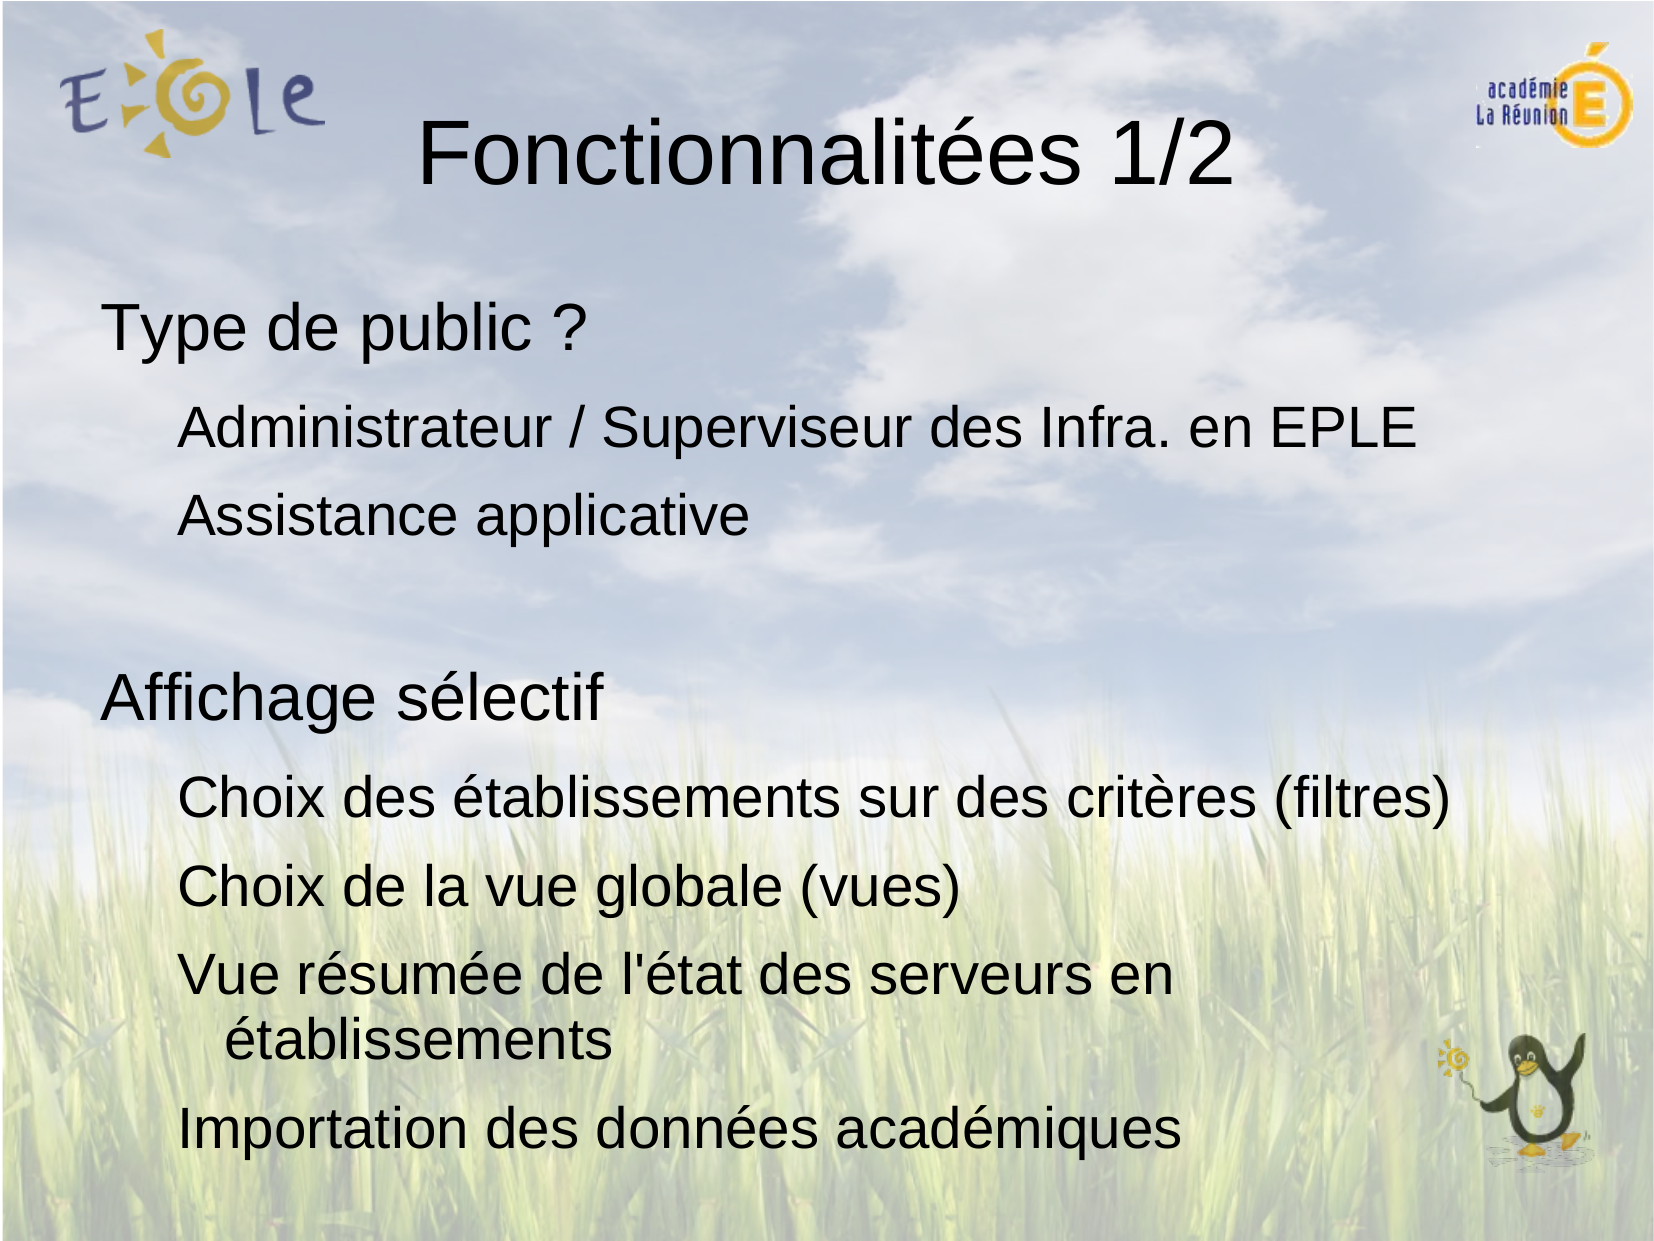

# Fonctionnalitées 1/2
Type de public ?
Administrateur / Superviseur des Infra. en EPLE
Assistance applicative
Affichage sélectif
Choix des établissements sur des critères (filtres)
Choix de la vue globale (vues)
Vue résumée de l'état des serveurs en établissements
Importation des données académiques